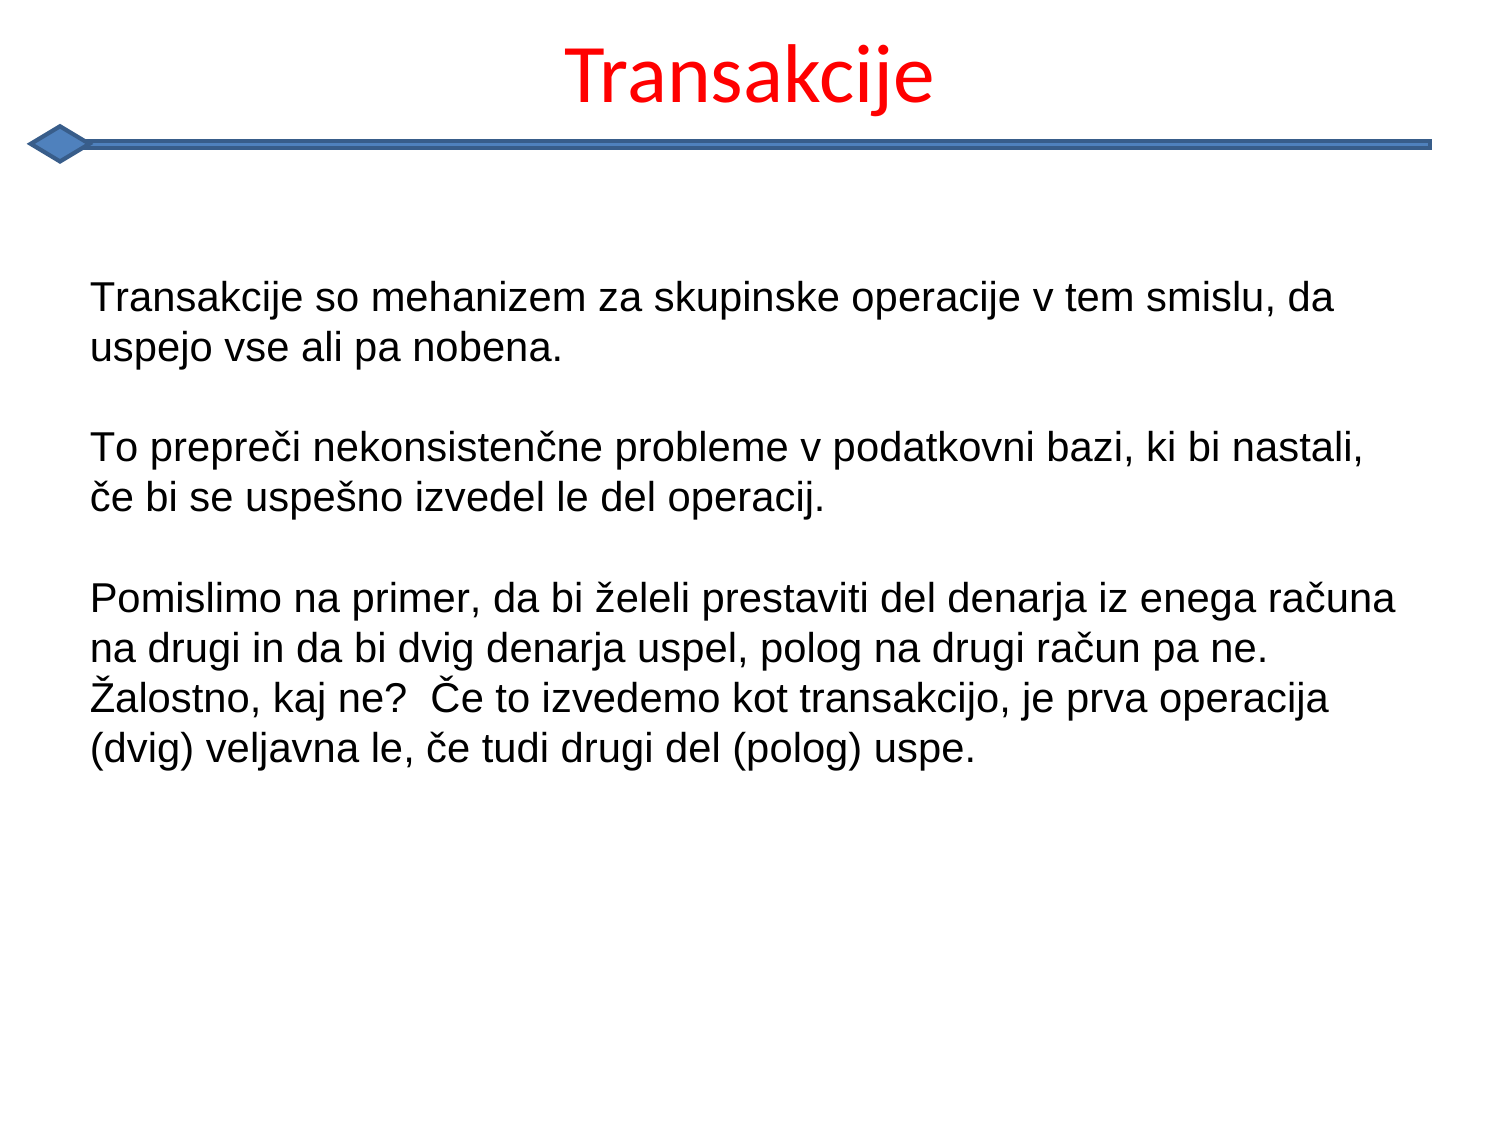

# Transakcije
Transakcije so mehanizem za skupinske operacije v tem smislu, da uspejo vse ali pa nobena.
To prepreči nekonsistenčne probleme v podatkovni bazi, ki bi nastali, če bi se uspešno izvedel le del operacij.
Pomislimo na primer, da bi želeli prestaviti del denarja iz enega računa na drugi in da bi dvig denarja uspel, polog na drugi račun pa ne. Žalostno, kaj ne?  Če to izvedemo kot transakcijo, je prva operacija (dvig) veljavna le, če tudi drugi del (polog) uspe.